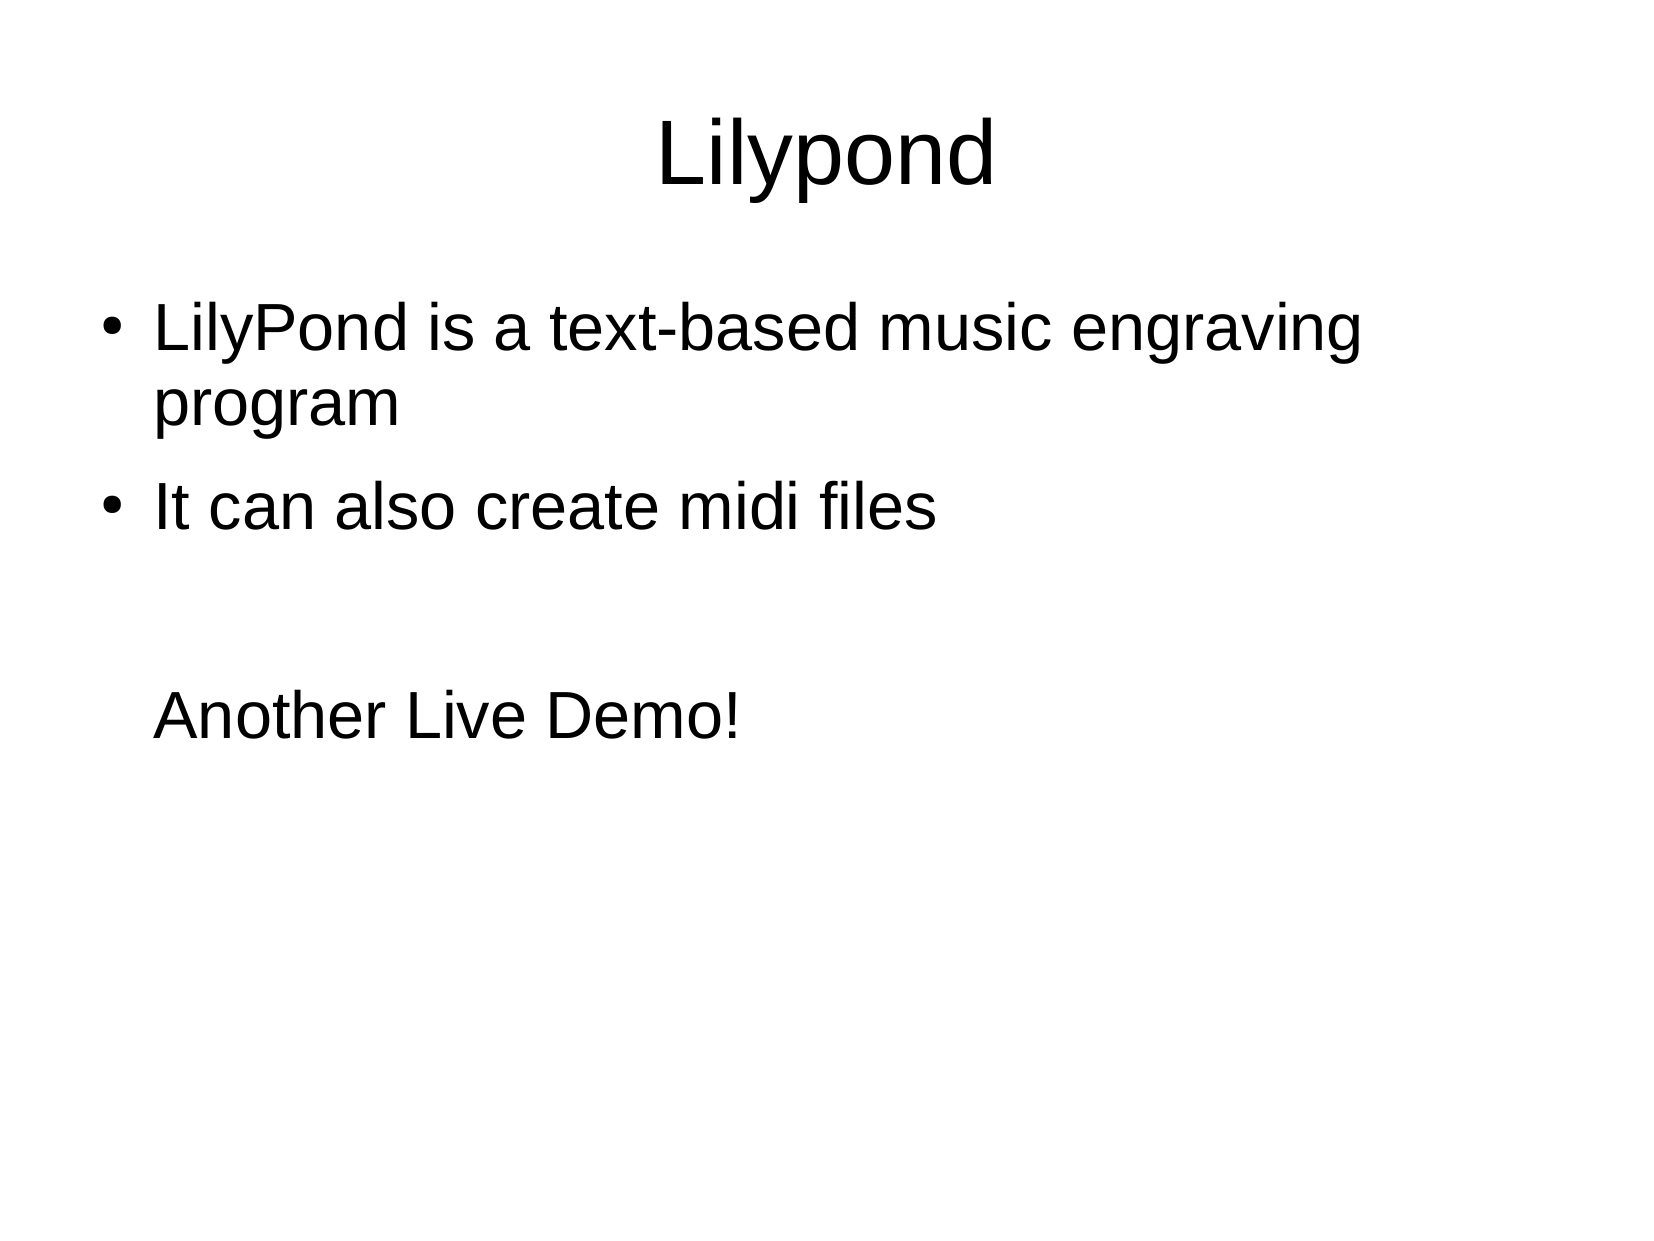

# Lilypond
LilyPond is a text-based music engraving program
It can also create midi files
Another Live Demo!